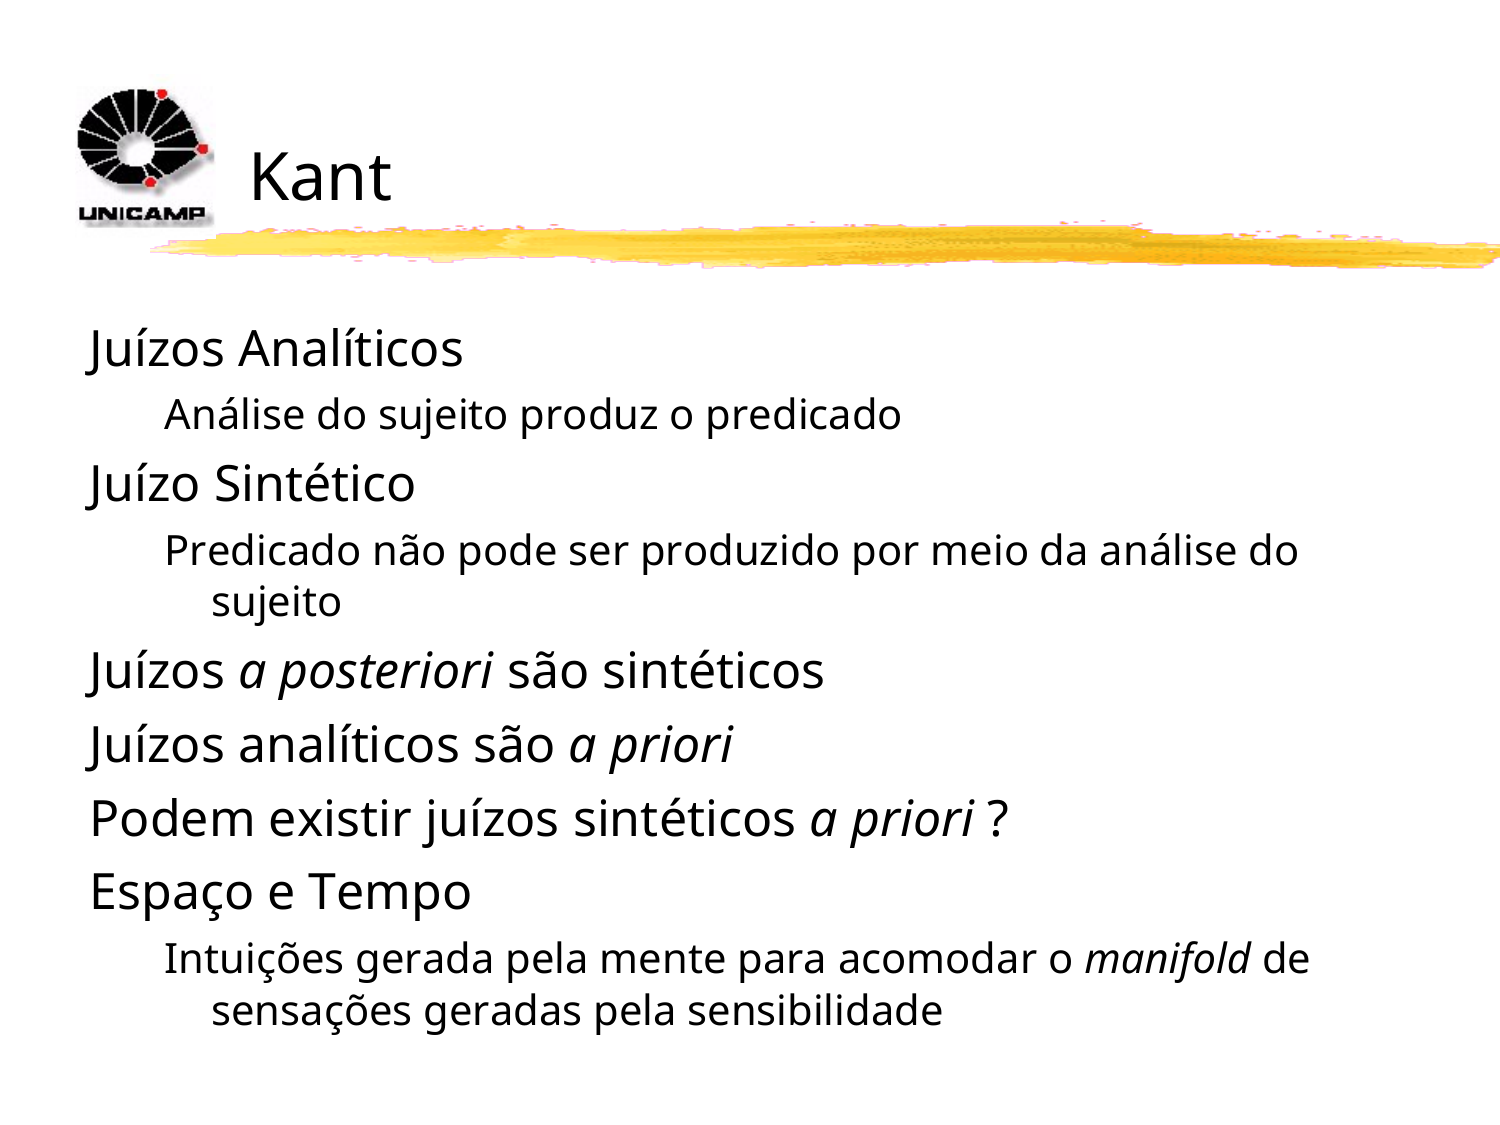

# Kant
Juízos Analíticos
Análise do sujeito produz o predicado
Juízo Sintético
Predicado não pode ser produzido por meio da análise do sujeito
Juízos a posteriori são sintéticos
Juízos analíticos são a priori
Podem existir juízos sintéticos a priori ?
Espaço e Tempo
Intuições gerada pela mente para acomodar o manifold de sensações geradas pela sensibilidade